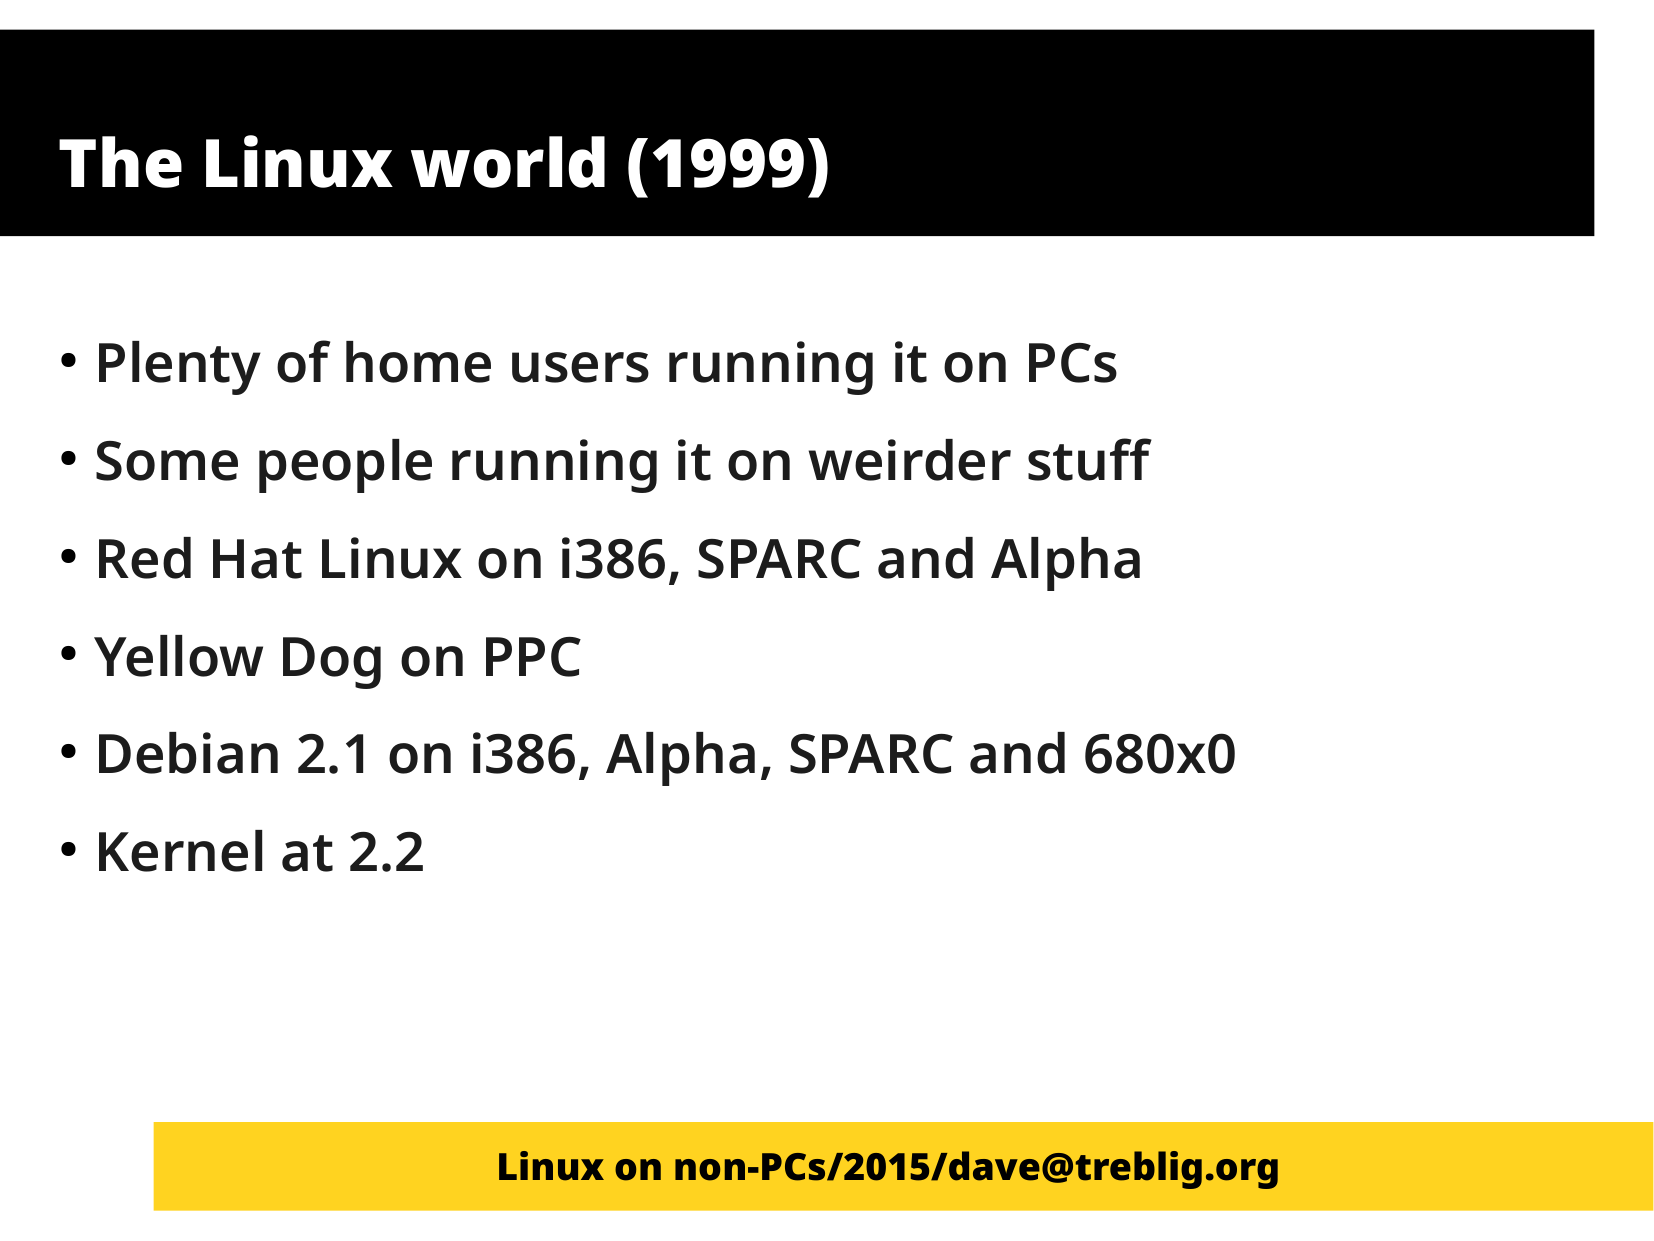

# The Linux world (1999)
Plenty of home users running it on PCs
Some people running it on weirder stuff
Red Hat Linux on i386, SPARC and Alpha
Yellow Dog on PPC
Debian 2.1 on i386, Alpha, SPARC and 680x0
Kernel at 2.2